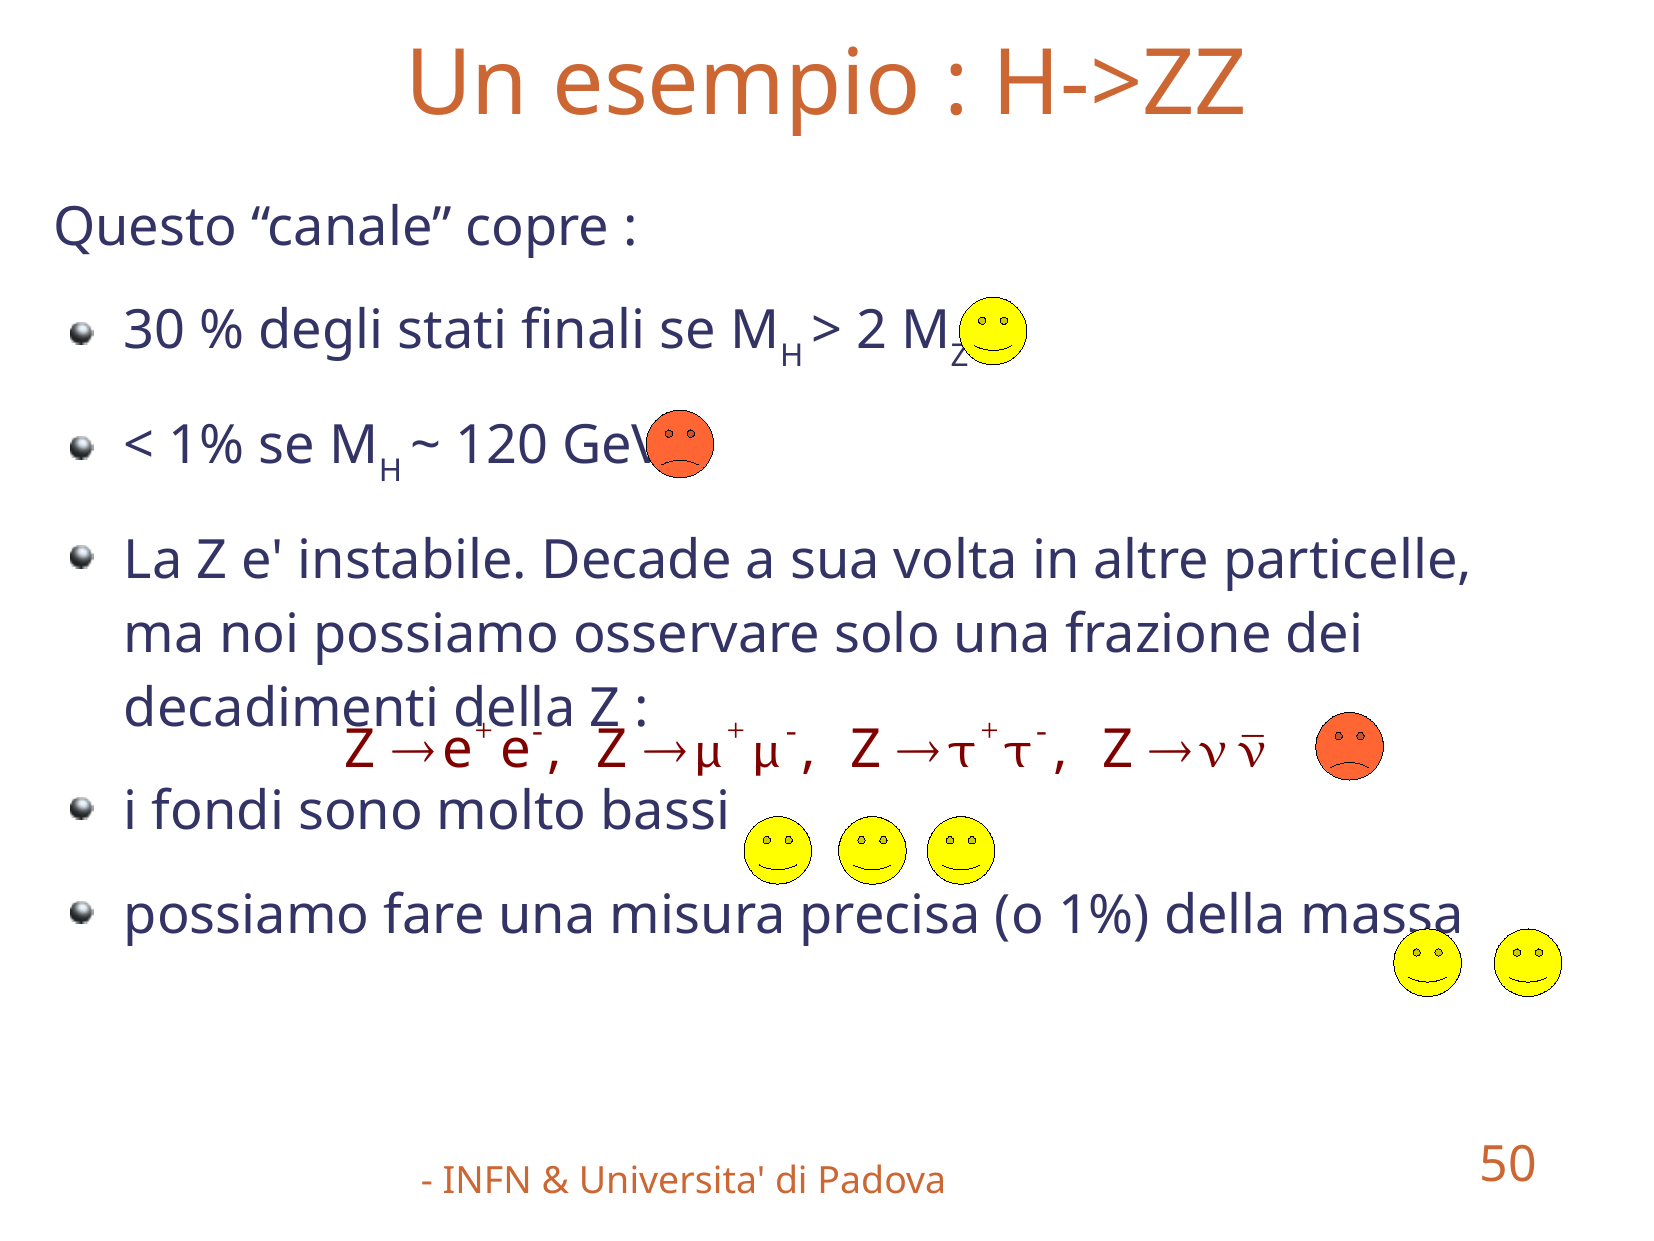

# Un esempio : H->ZZ
Questo “canale” copre :
30 % degli stati finali se MH > 2 MZ
< 1% se MH ~ 120 GeV
La Z e' instabile. Decade a sua volta in altre particelle, ma noi possiamo osservare solo una frazione dei decadimenti della Z :
i fondi sono molto bassi
possiamo fare una misura precisa (o 1%) della massa
50